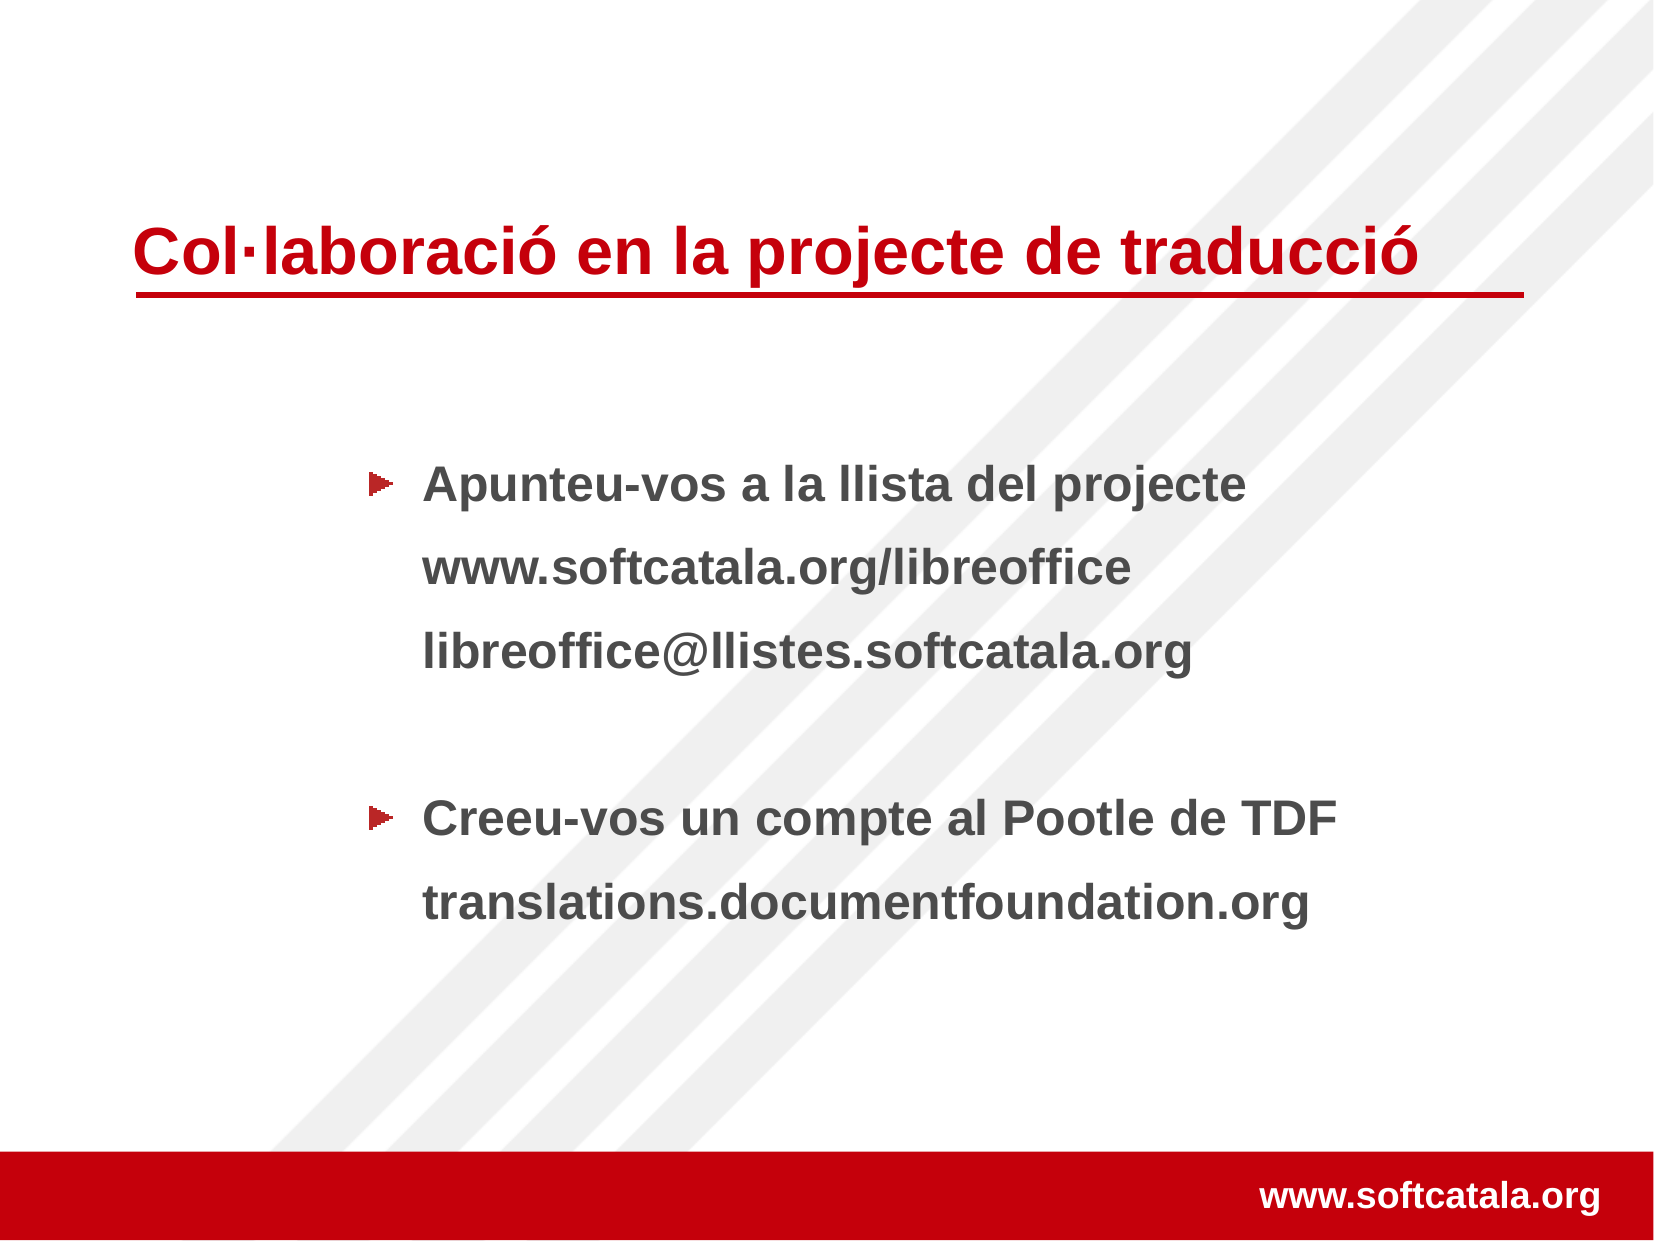

Col·laboració en la projecte de traducció
Apunteu-vos a la llista del projecte
www.softcatala.org/libreoffice
libreoffice@llistes.softcatala.org
Creeu-vos un compte al Pootle de TDF
translations.documentfoundation.org
 www.softcatala.org